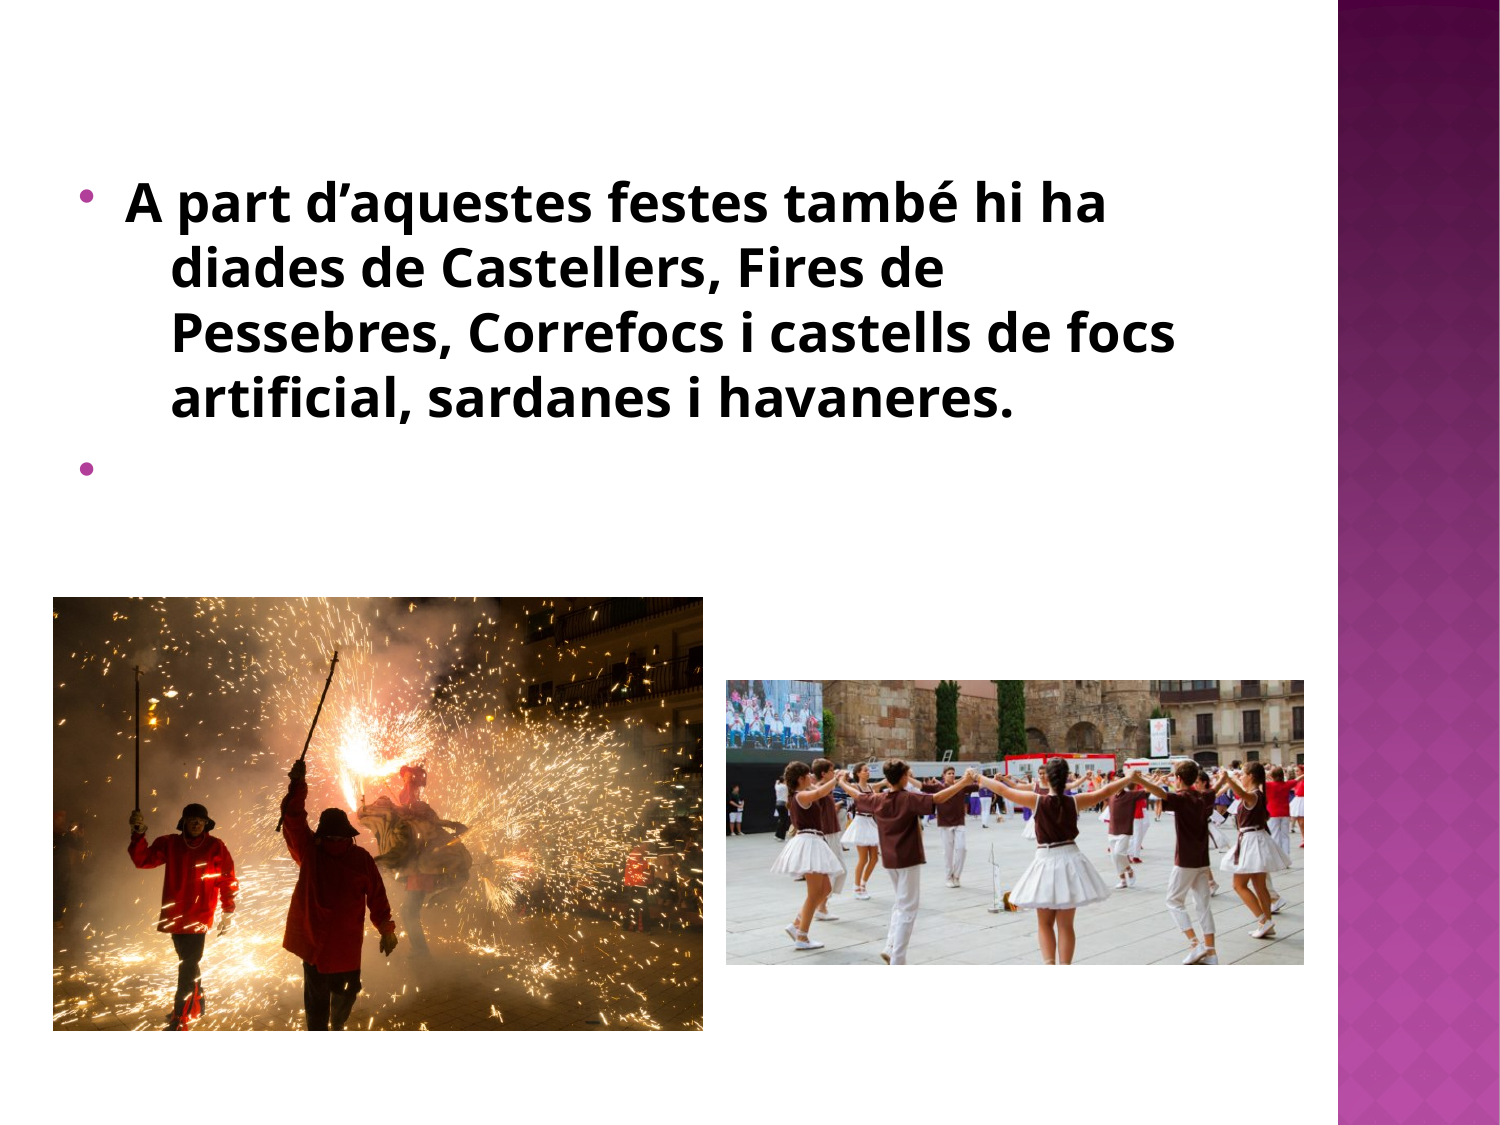

# A part d’aquestes festes també hi ha diades de Castellers, Fires de Pessebres, Correfocs i castells de focs artificial, sardanes i havaneres.